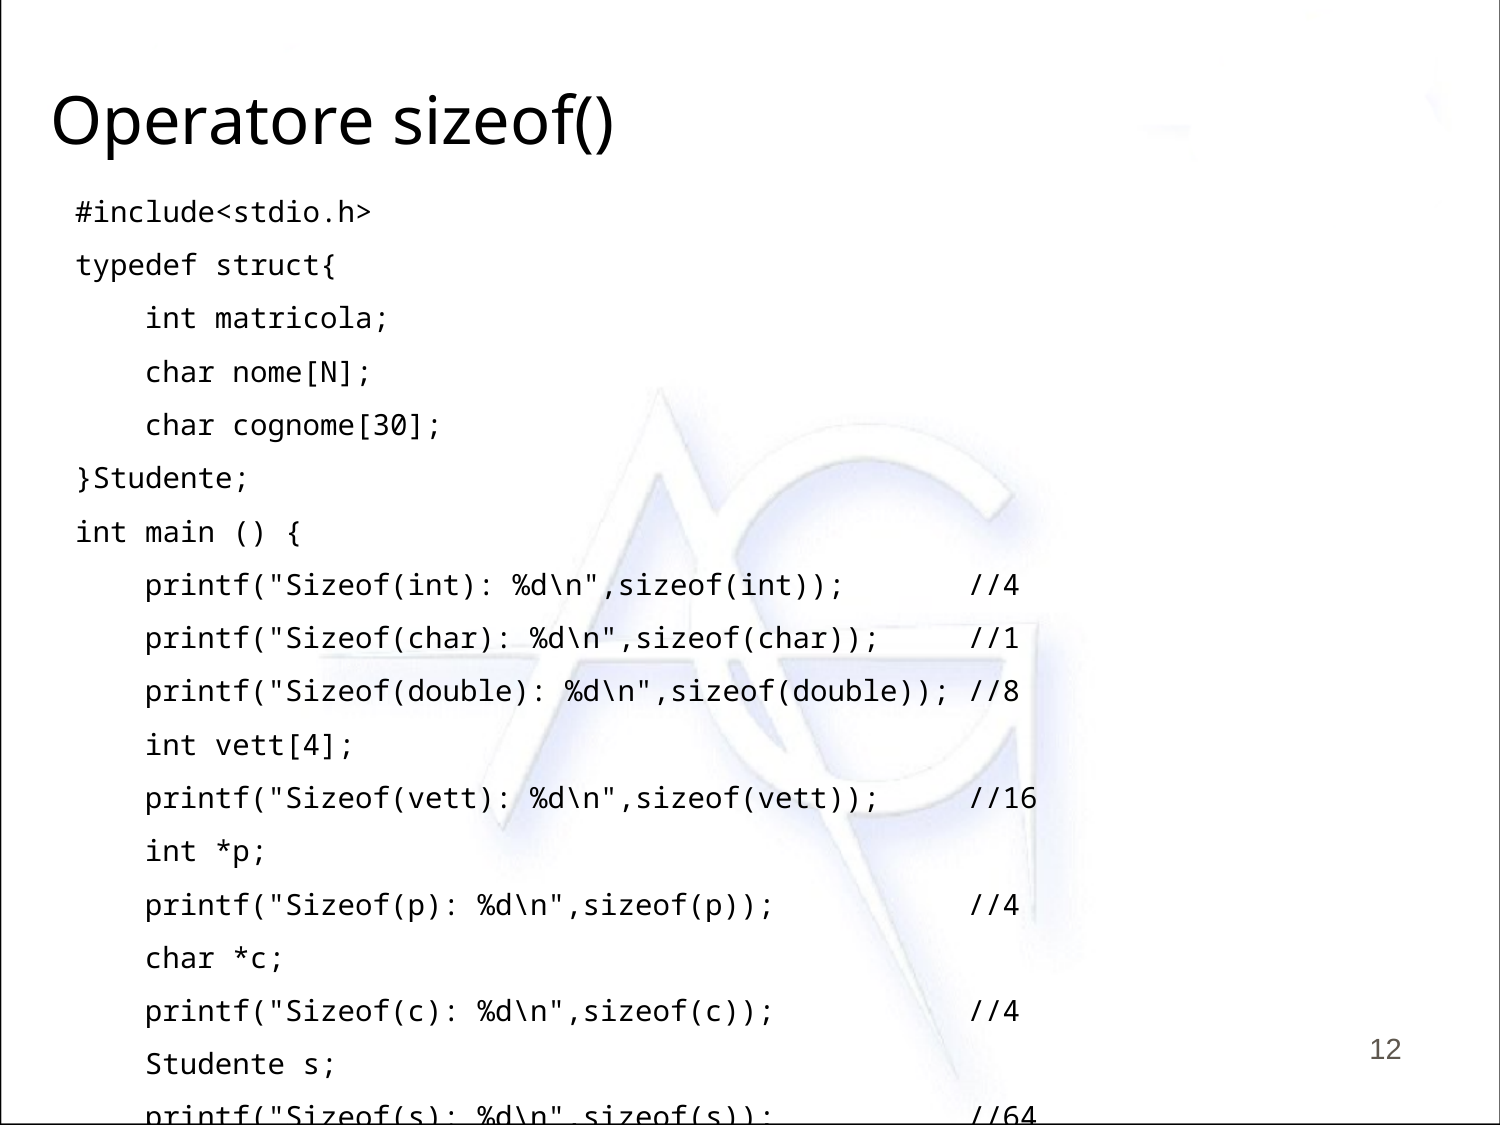

# Operatore sizeof()
#include<stdio.h>
typedef struct{
 int matricola;
 char nome[N];
 char cognome[30];
}Studente;
int main () {
 printf("Sizeof(int): %d\n",sizeof(int)); //4
 printf("Sizeof(char): %d\n",sizeof(char)); //1
 printf("Sizeof(double): %d\n",sizeof(double)); //8
 int vett[4];
 printf("Sizeof(vett): %d\n",sizeof(vett)); //16
 int *p;
 printf("Sizeof(p): %d\n",sizeof(p)); //4
 char *c;
 printf("Sizeof(c): %d\n",sizeof(c)); //4
 Studente s;
 printf("Sizeof(s): %d\n",sizeof(s)); //64
}
12